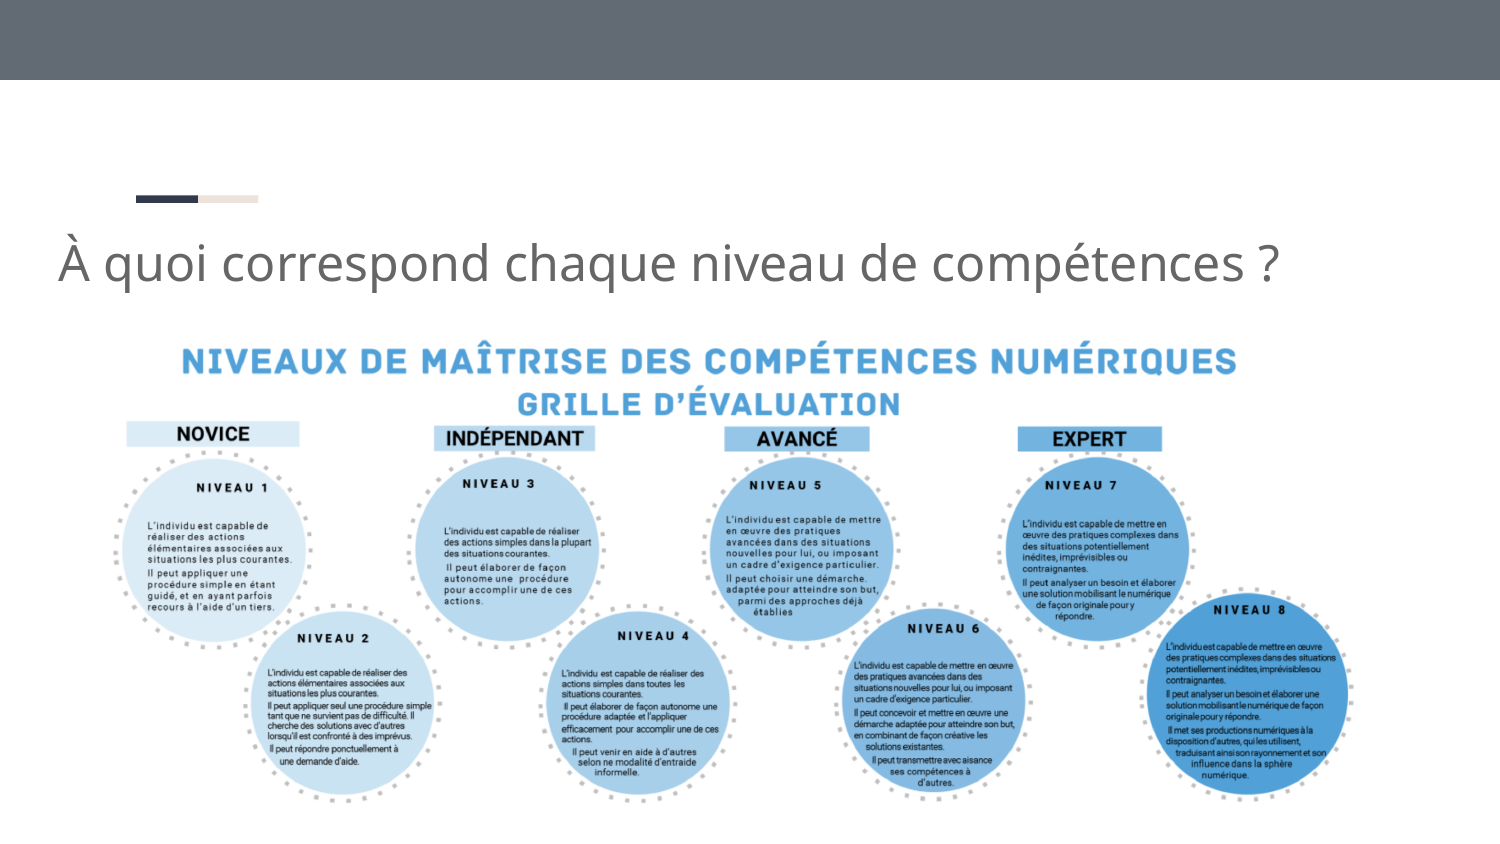

# À quoi correspond chaque niveau de compétences ?